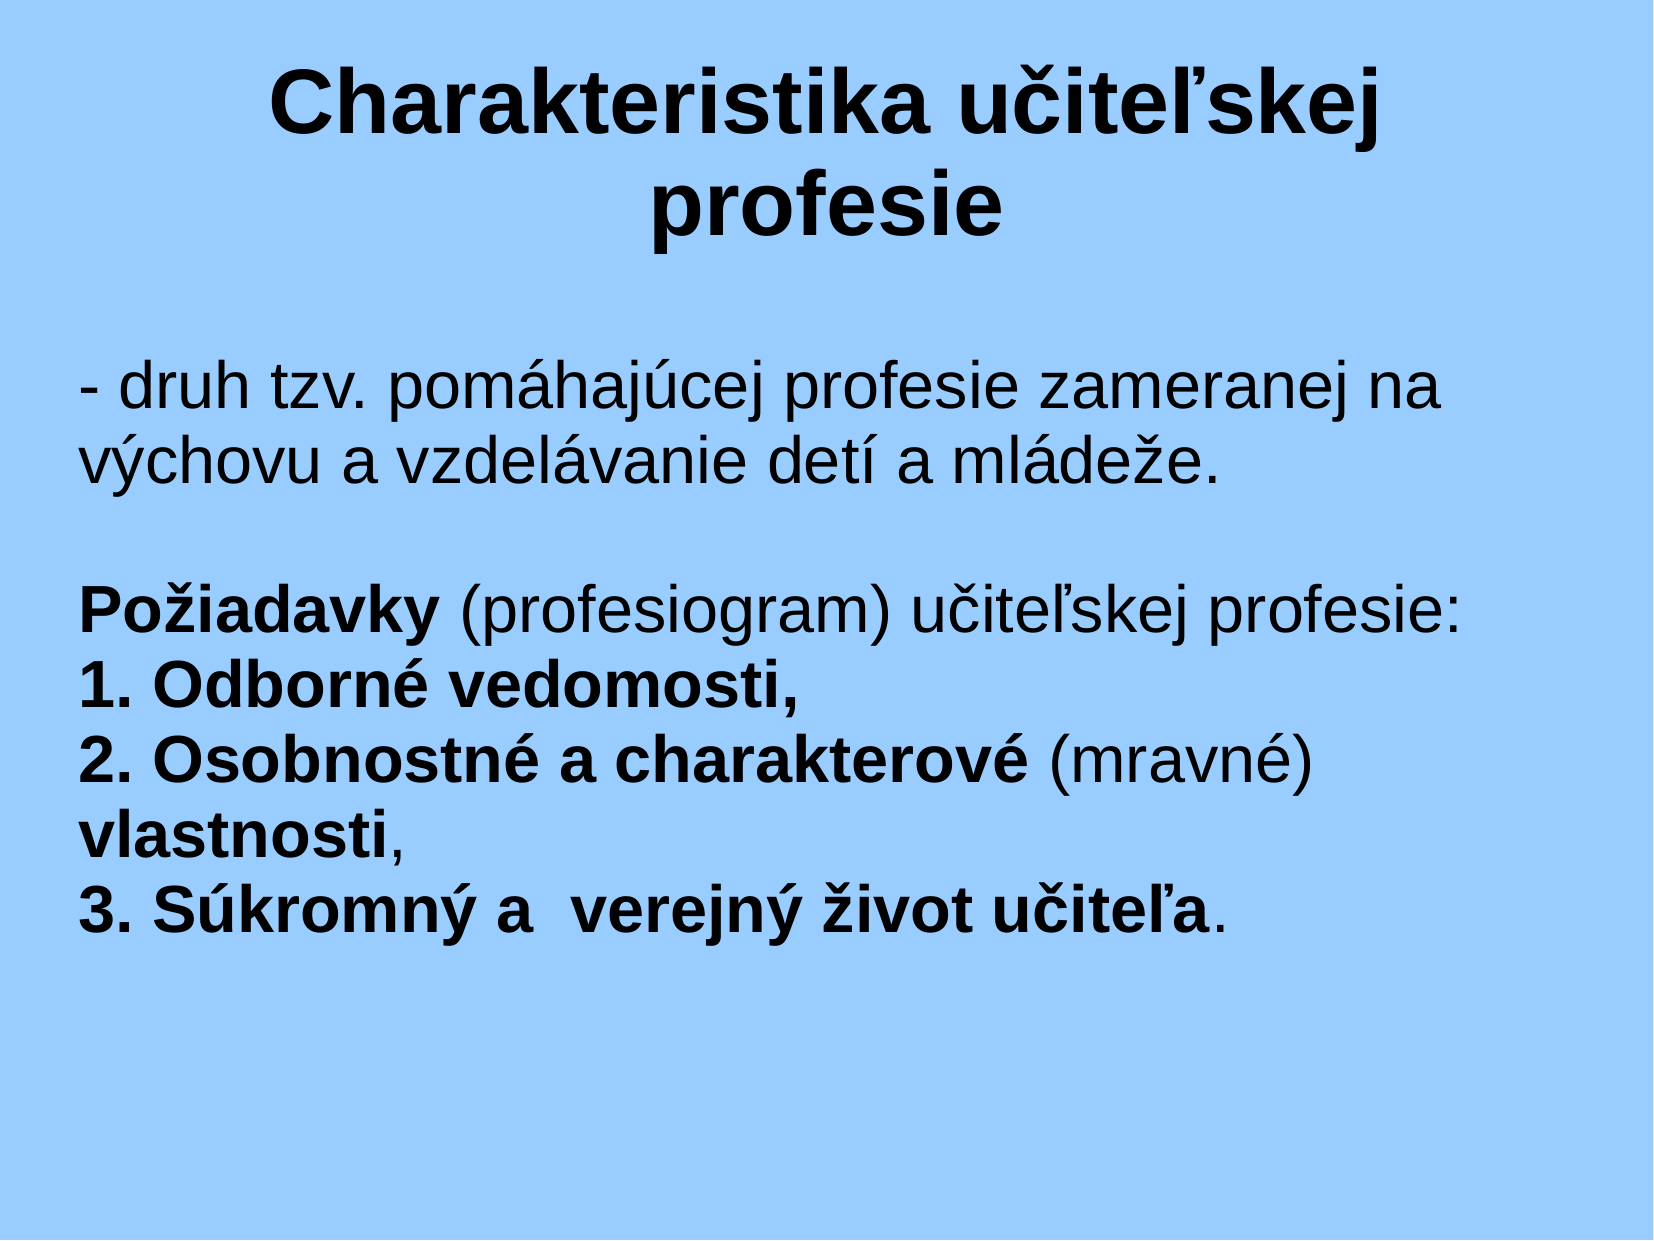

# Charakteristika učiteľskej profesie
- druh tzv. pomáhajúcej profesie zameranej na výchovu a vzdelávanie detí a mládeže.
Požiadavky (profesiogram) učiteľskej profesie:
1. Odborné vedomosti,
2. Osobnostné a charakterové (mravné) vlastnosti,
3. Súkromný a  verejný život učiteľa.